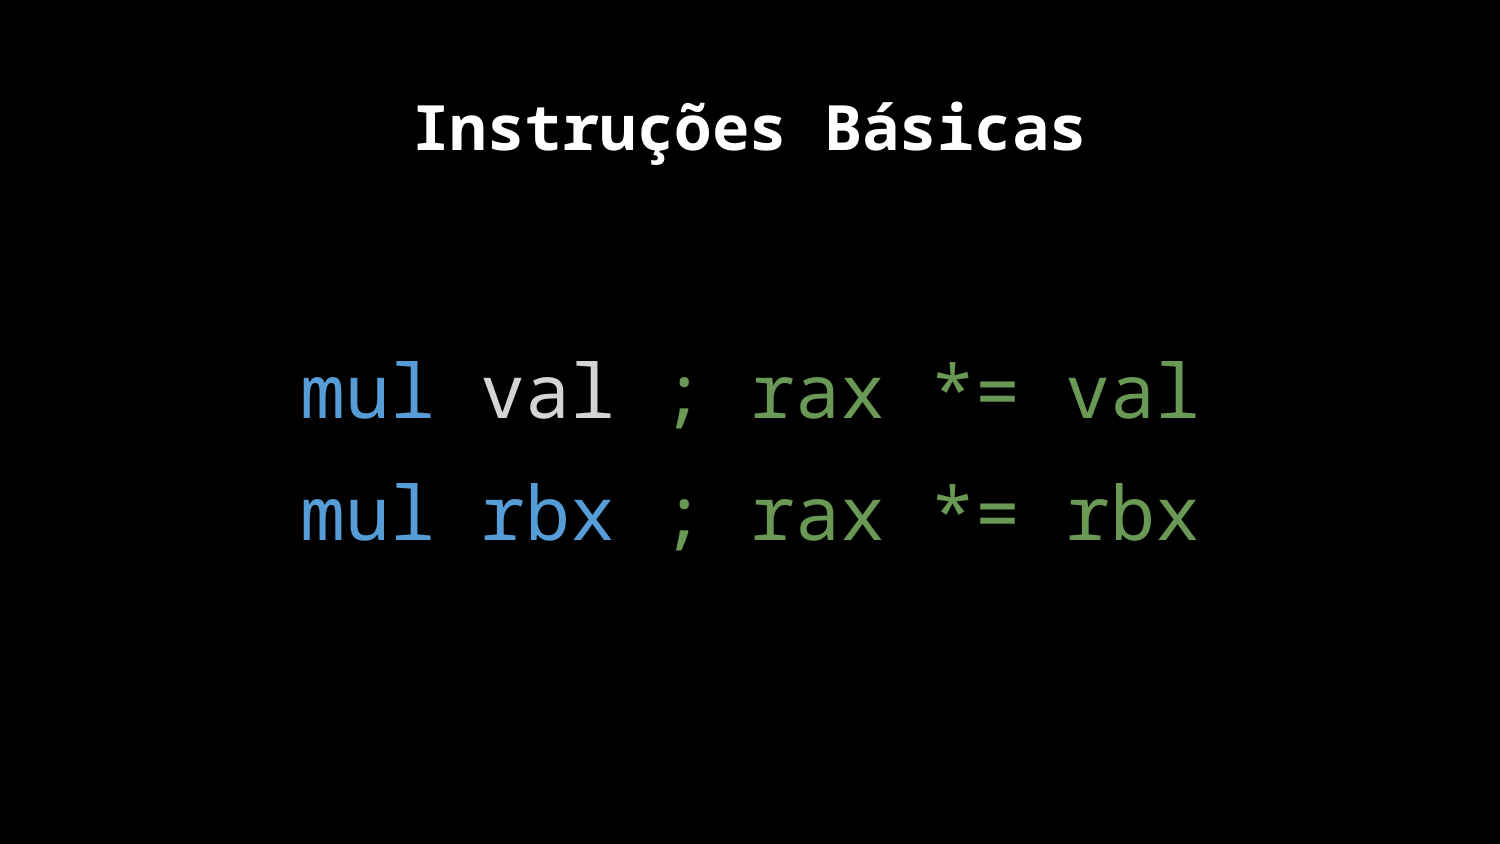

# Instruções Básicas
mul val ; rax *= val
mul rbx ; rax *= rbx